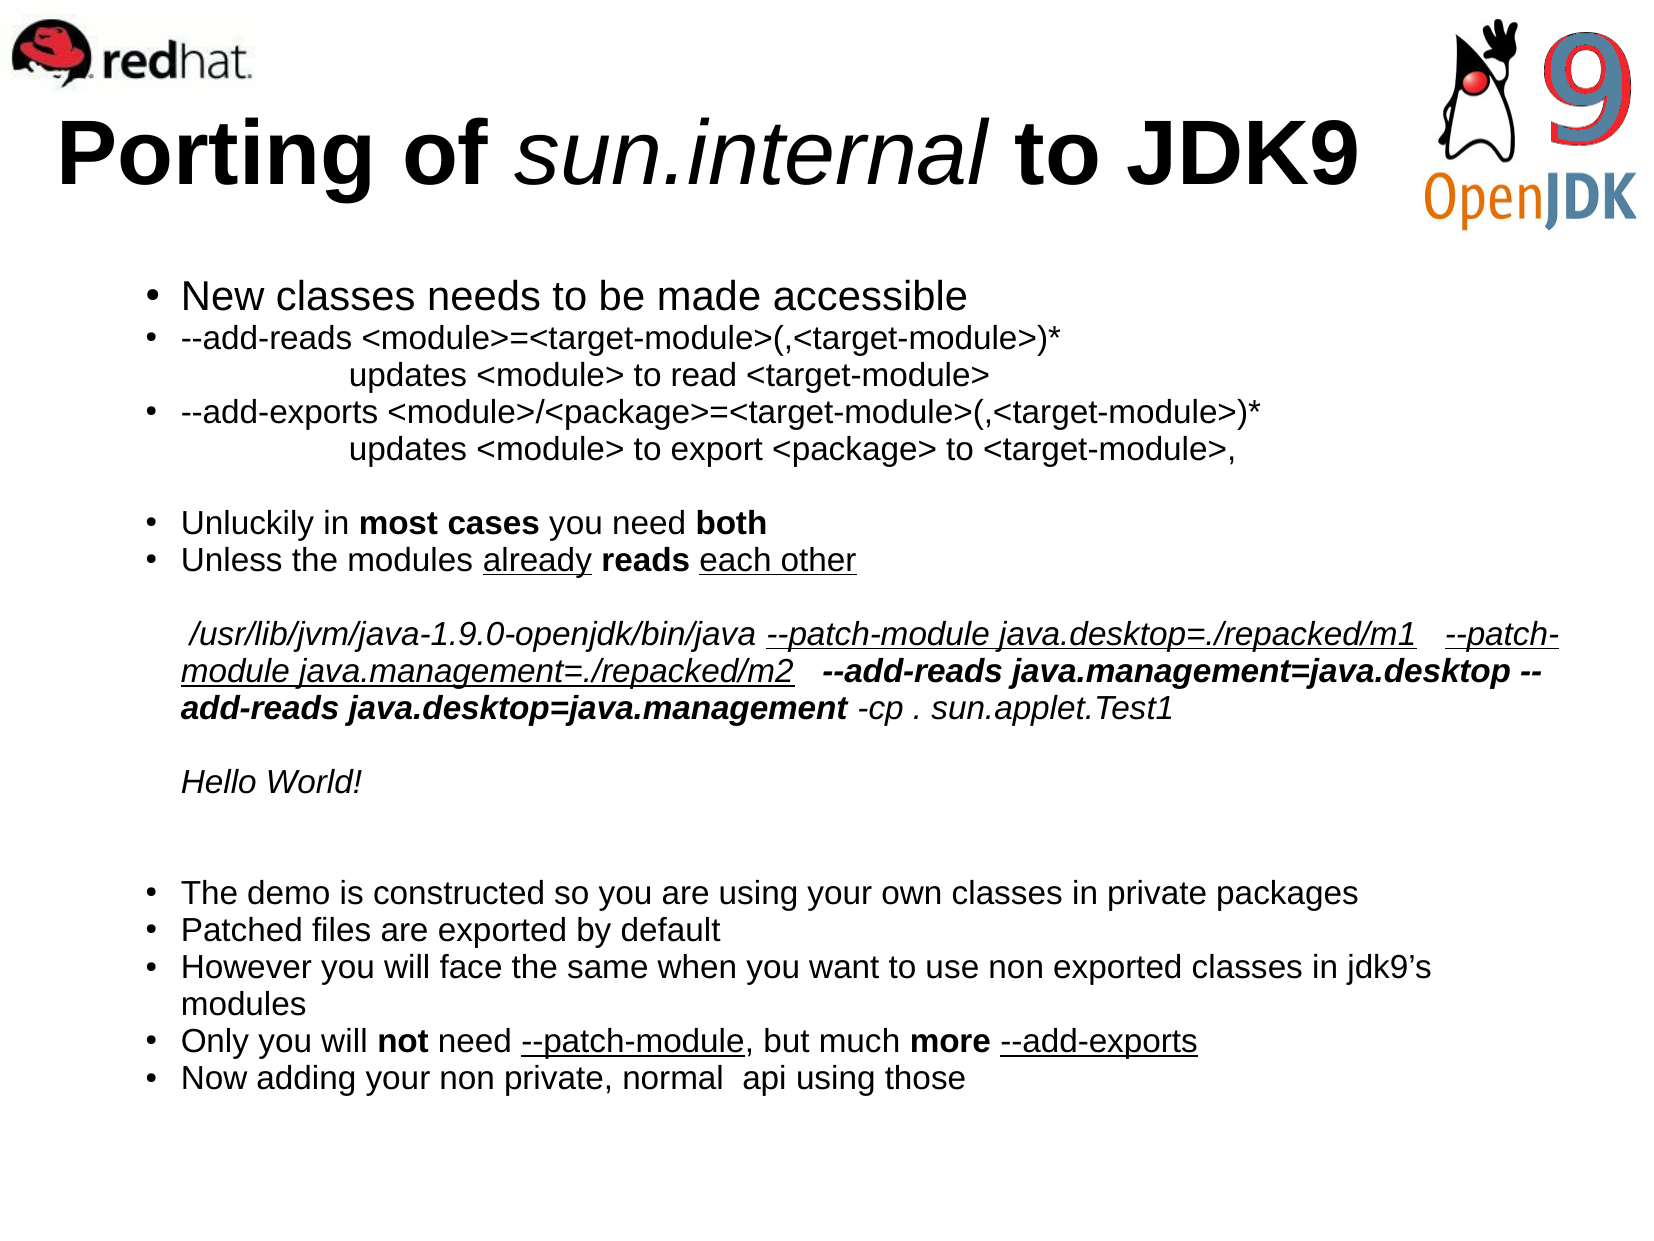

# Porting of sun.internal to JDK9
New classes needs to be made accessible
--add-reads <module>=<target-module>(,<target-module>)*
 updates <module> to read <target-module>
--add-exports <module>/<package>=<target-module>(,<target-module>)*
 updates <module> to export <package> to <target-module>,
Unluckily in most cases you need both
Unless the modules already reads each other
 /usr/lib/jvm/java-1.9.0-openjdk/bin/java --patch-module java.desktop=./repacked/m1 --patch-module java.management=./repacked/m2 --add-reads java.management=java.desktop --add-reads java.desktop=java.management -cp . sun.applet.Test1
Hello World!
The demo is constructed so you are using your own classes in private packages
Patched files are exported by default
However you will face the same when you want to use non exported classes in jdk9’s modules
Only you will not need --patch-module, but much more --add-exports
Now adding your non private, normal api using those